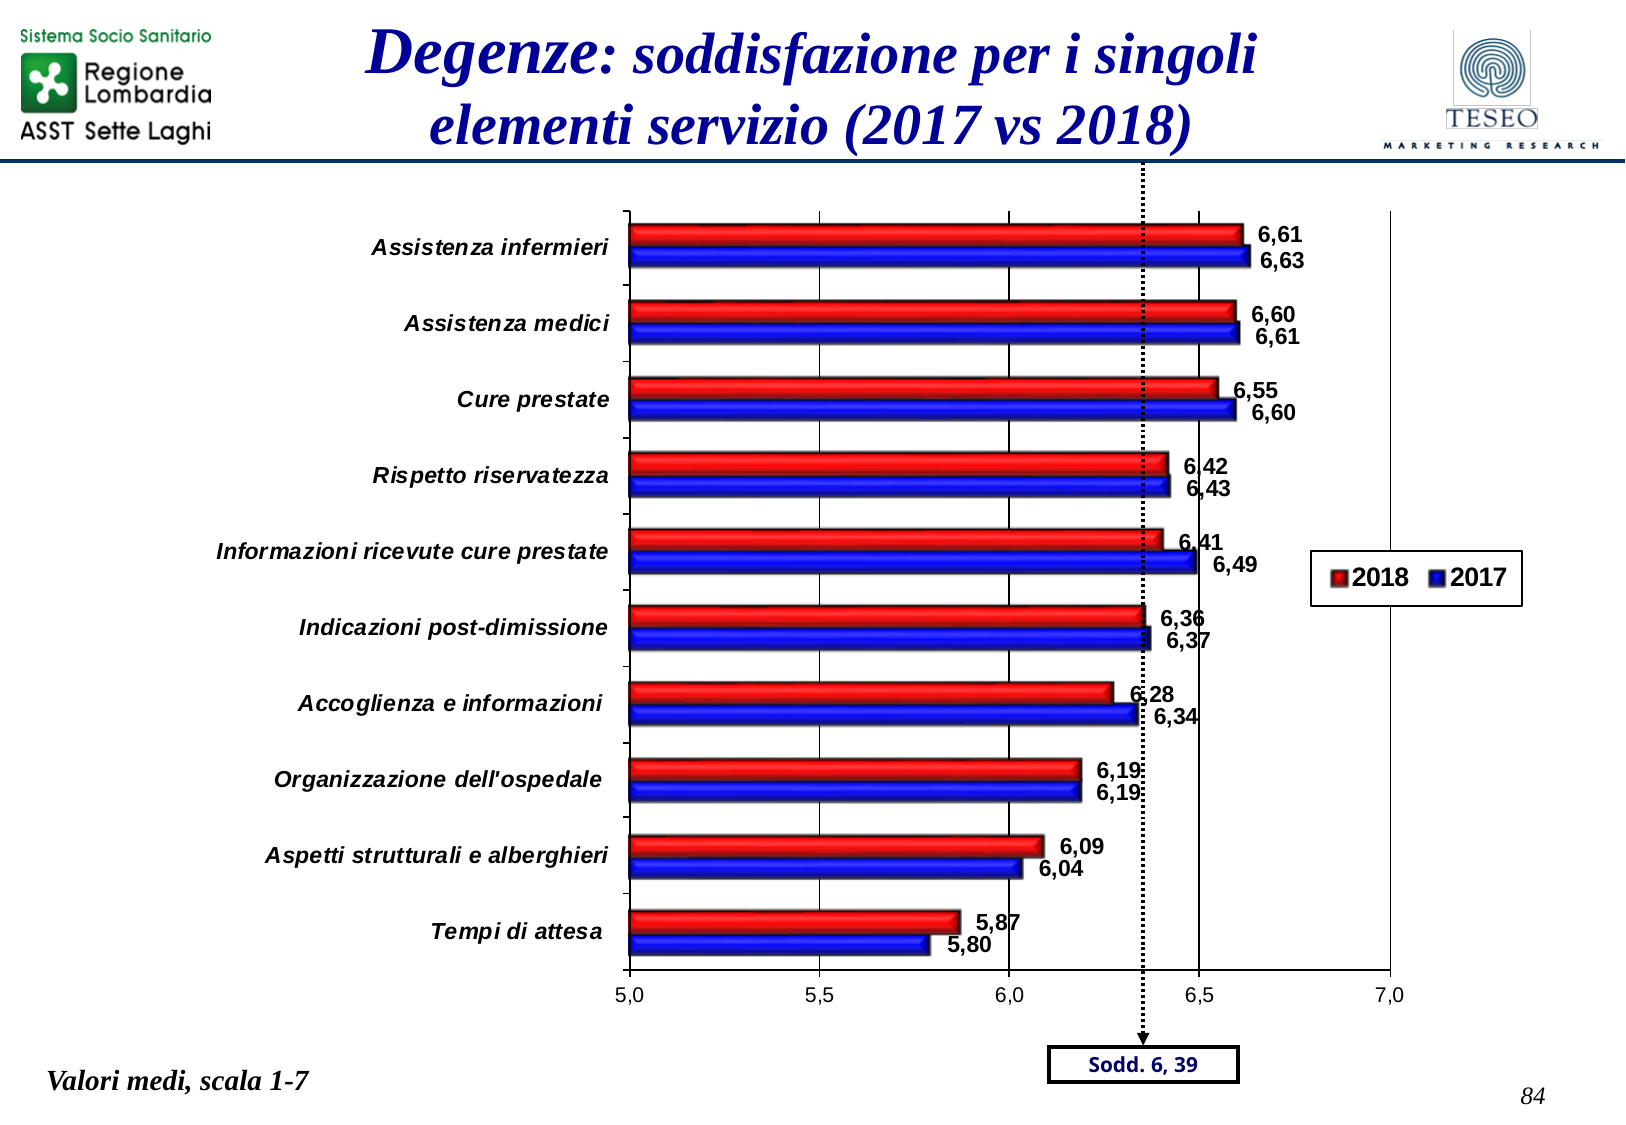

Degenze: soddisfazione per i singoli elementi servizio (2017 vs 2018)
Sodd. 6, 39
Valori medi, scala 1-7